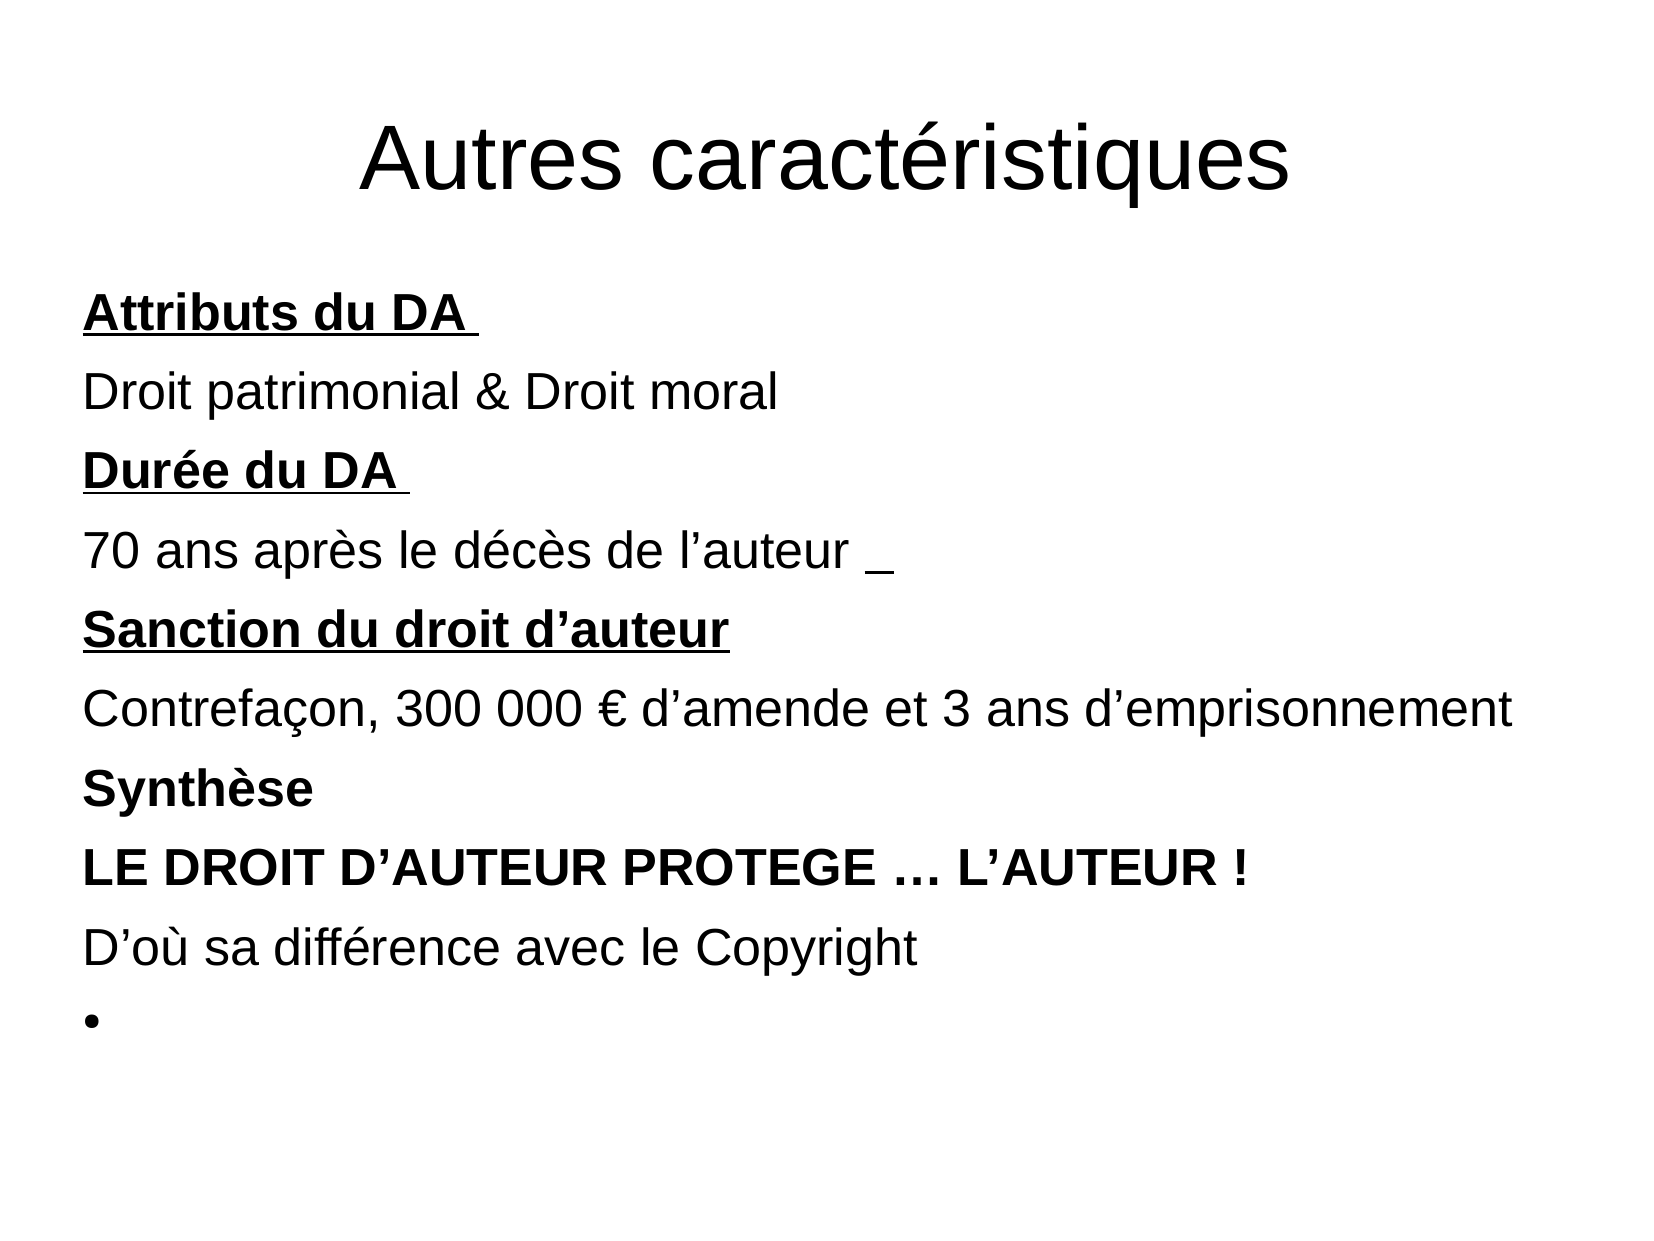

# Autres caractéristiques
Attributs du DA
Droit patrimonial & Droit moral
Durée du DA
70 ans après le décès de l’auteur
Sanction du droit d’auteur
Contrefaçon, 300 000 € d’amende et 3 ans d’emprisonnement
Synthèse
LE DROIT D’AUTEUR PROTEGE … L’AUTEUR !
D’où sa différence avec le Copyright